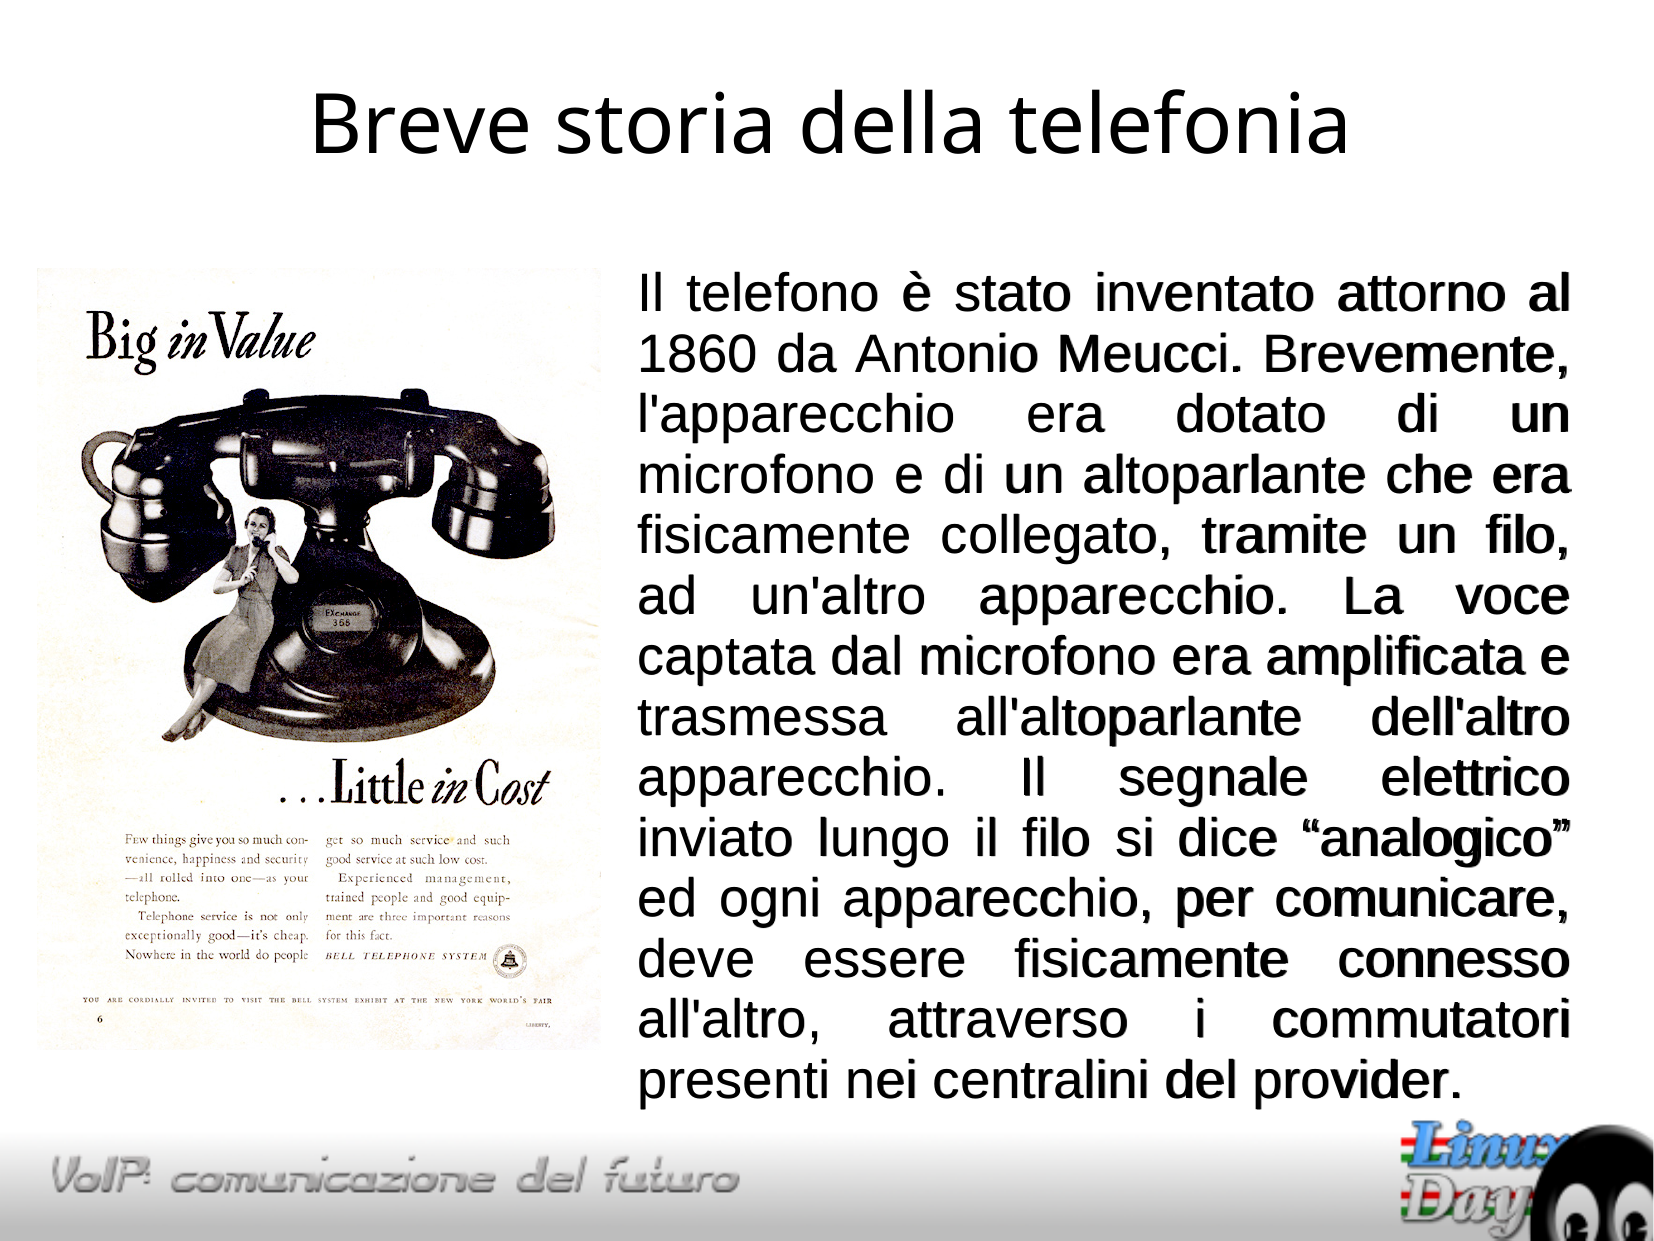

# Breve storia della telefonia
Il telefono è stato inventato attorno al 1860 da Antonio Meucci. Brevemente, l'apparecchio era dotato di un microfono e di un altoparlante che era fisicamente collegato, tramite un filo, ad un'altro apparecchio. La voce captata dal microfono era amplificata e trasmessa all'altoparlante dell'altro apparecchio. Il segnale elettrico inviato lungo il filo si dice “analogico” ed ogni apparecchio, per comunicare, deve essere fisicamente connesso all'altro, attraverso i commutatori presenti nei centralini del provider.